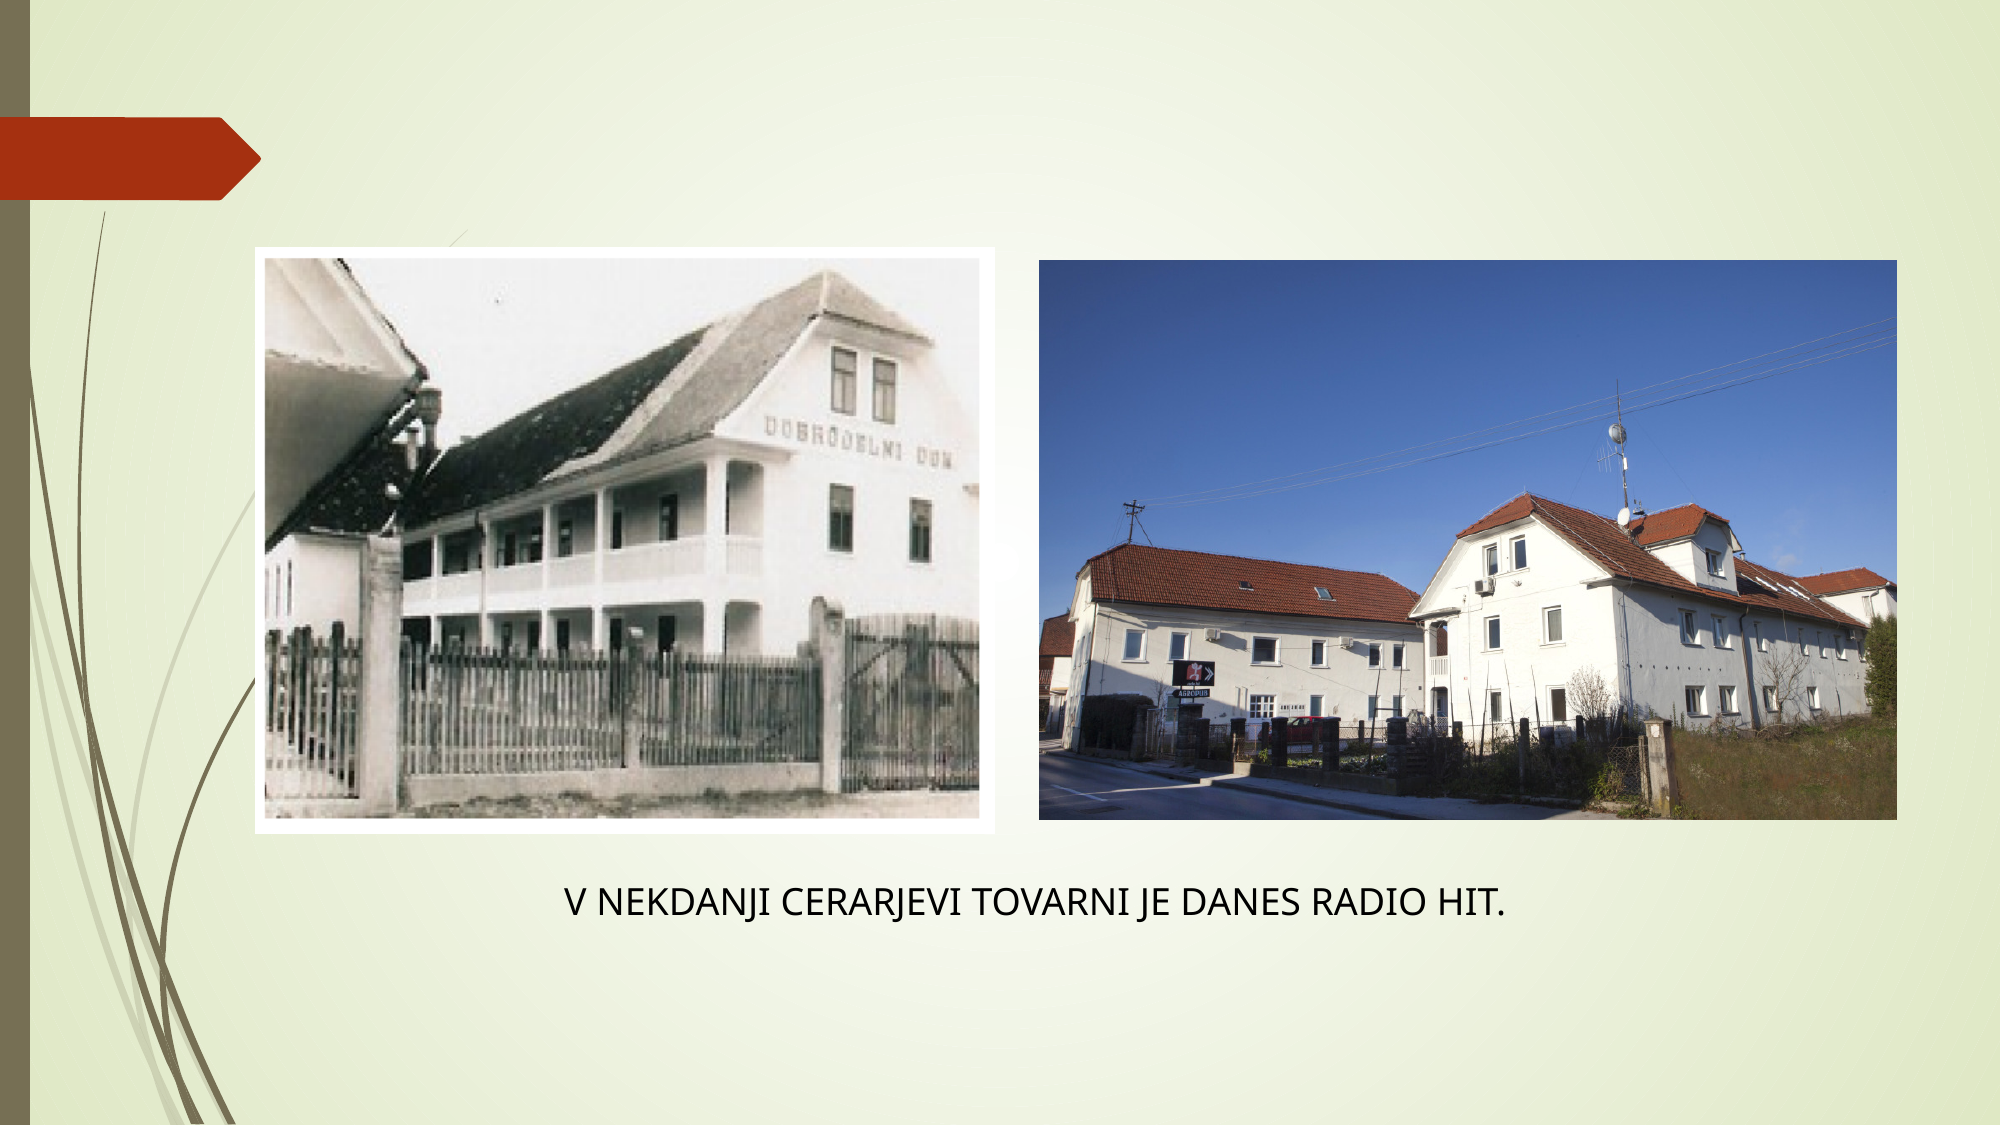

V NEKDANJI CERARJEVI TOVARNI JE DANES RADIO HIT.